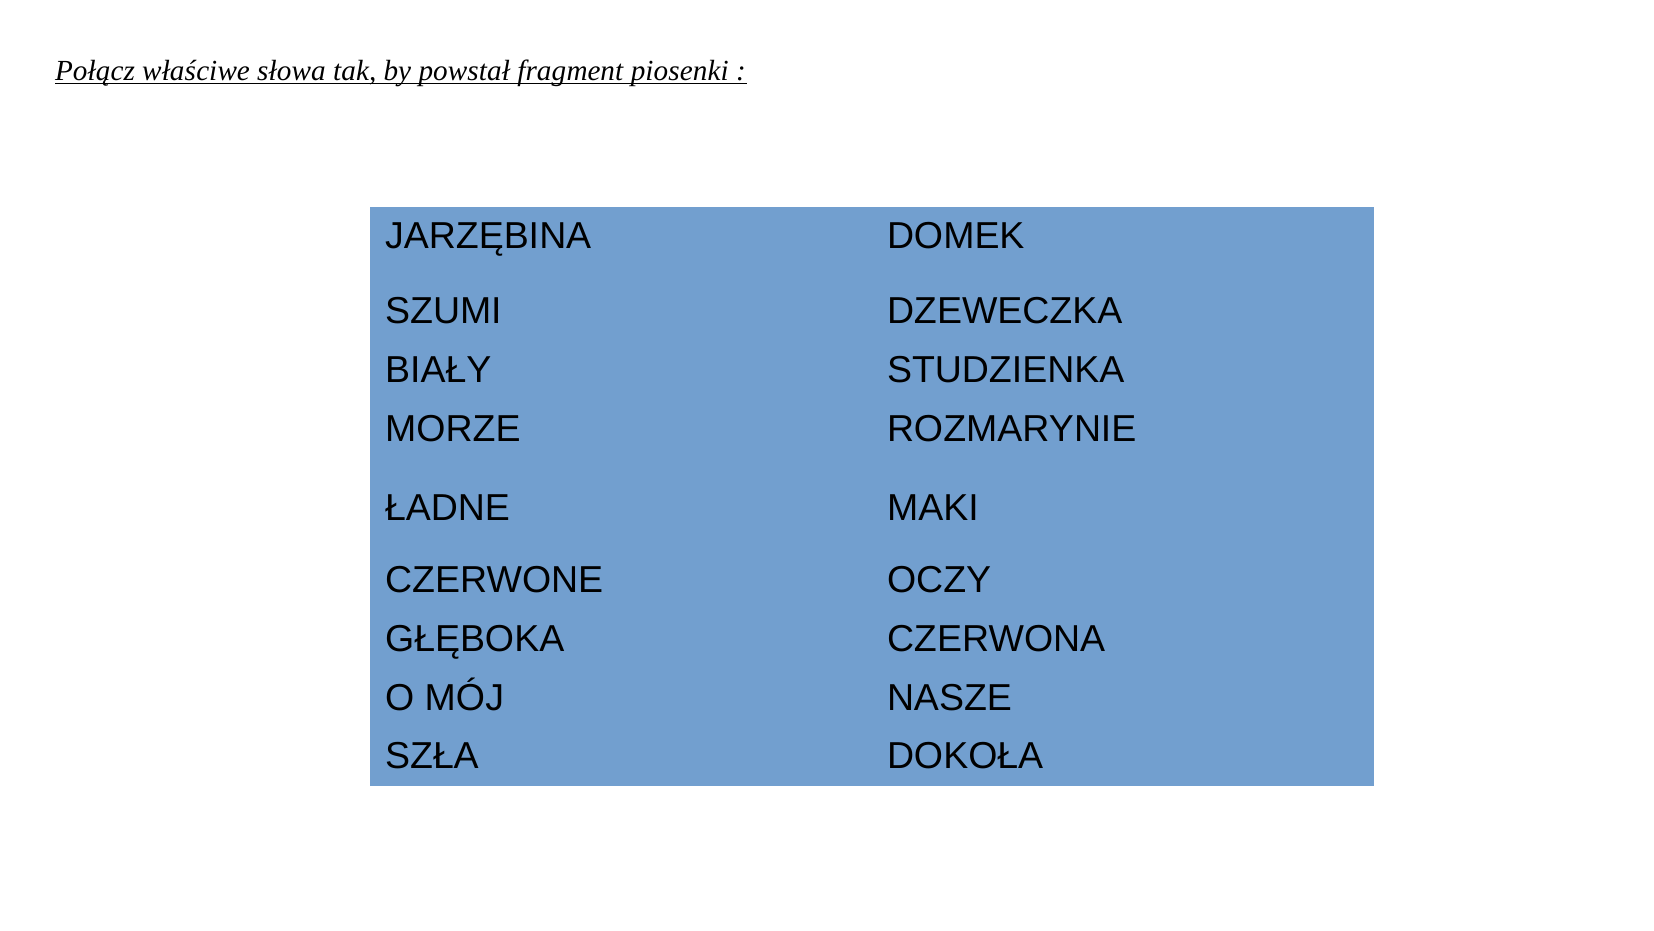

Połącz właściwe słowa tak, by powstał fragment piosenki :
| JARZĘBINA | DOMEK |
| --- | --- |
| SZUMI | DZEWECZKA |
| BIAŁY | STUDZIENKA |
| MORZE | ROZMARYNIE |
| ŁADNE | MAKI |
| CZERWONE | OCZY |
| GŁĘBOKA | CZERWONA |
| O MÓJ | NASZE |
| SZŁA | DOKOŁA |